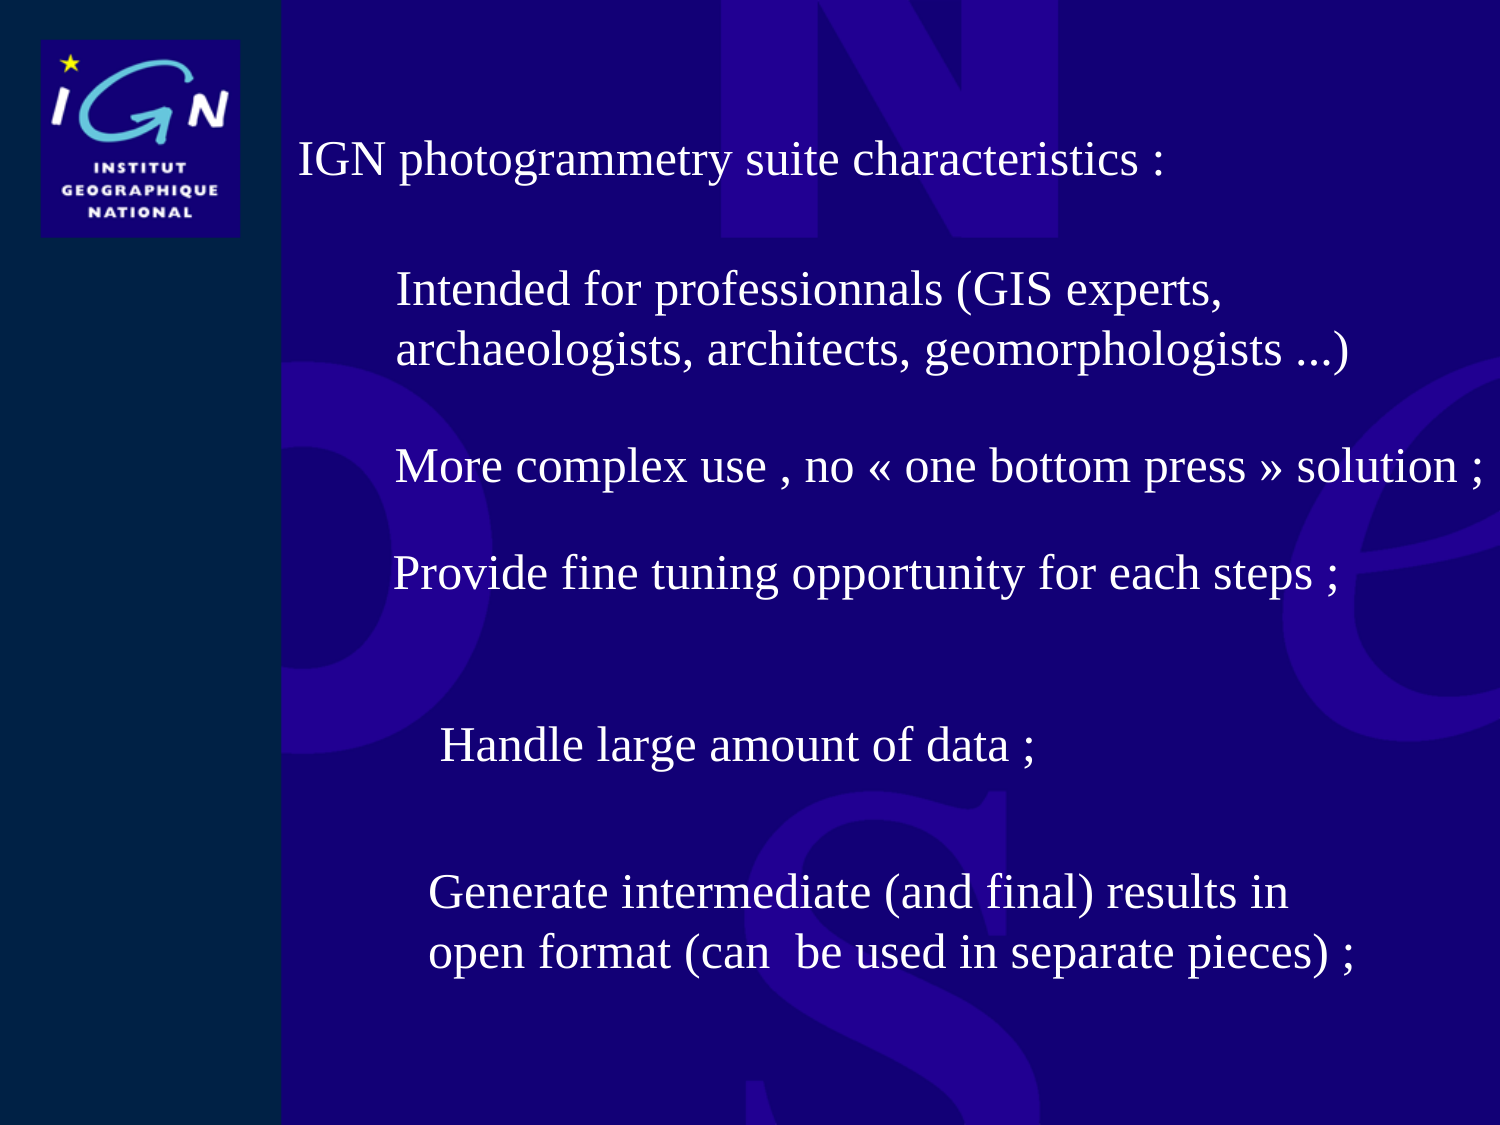

IGN photogrammetry suite characteristics :
Intended for professionnals (GIS experts,
archaeologists, architects, geomorphologists ...)
More complex use , no « one bottom press » solution ;
Provide fine tuning opportunity for each steps ;
Handle large amount of data ;
Generate intermediate (and final) results in
open format (can be used in separate pieces) ;